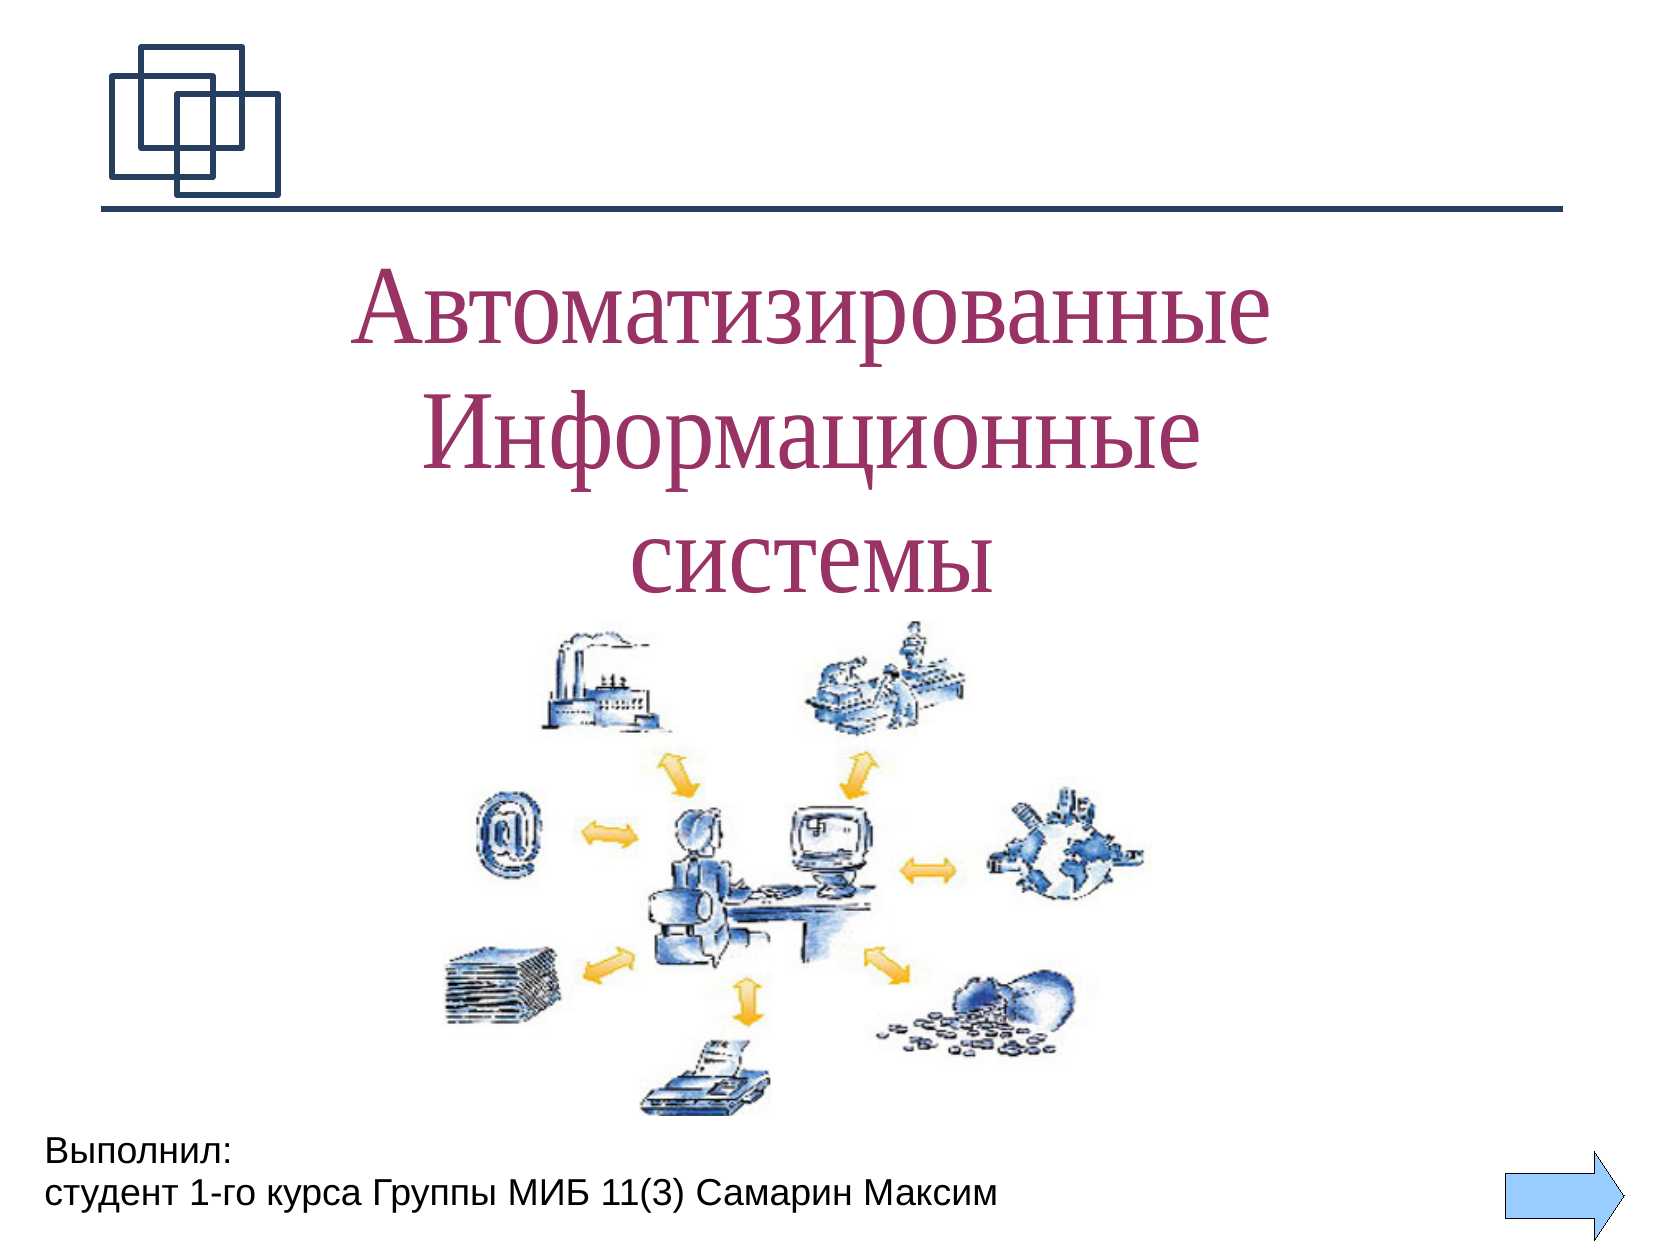

Автоматизированные
Информационные
системы
Выполнил:
студент 1-го курса Группы МИБ 11(3) Самарин Максим